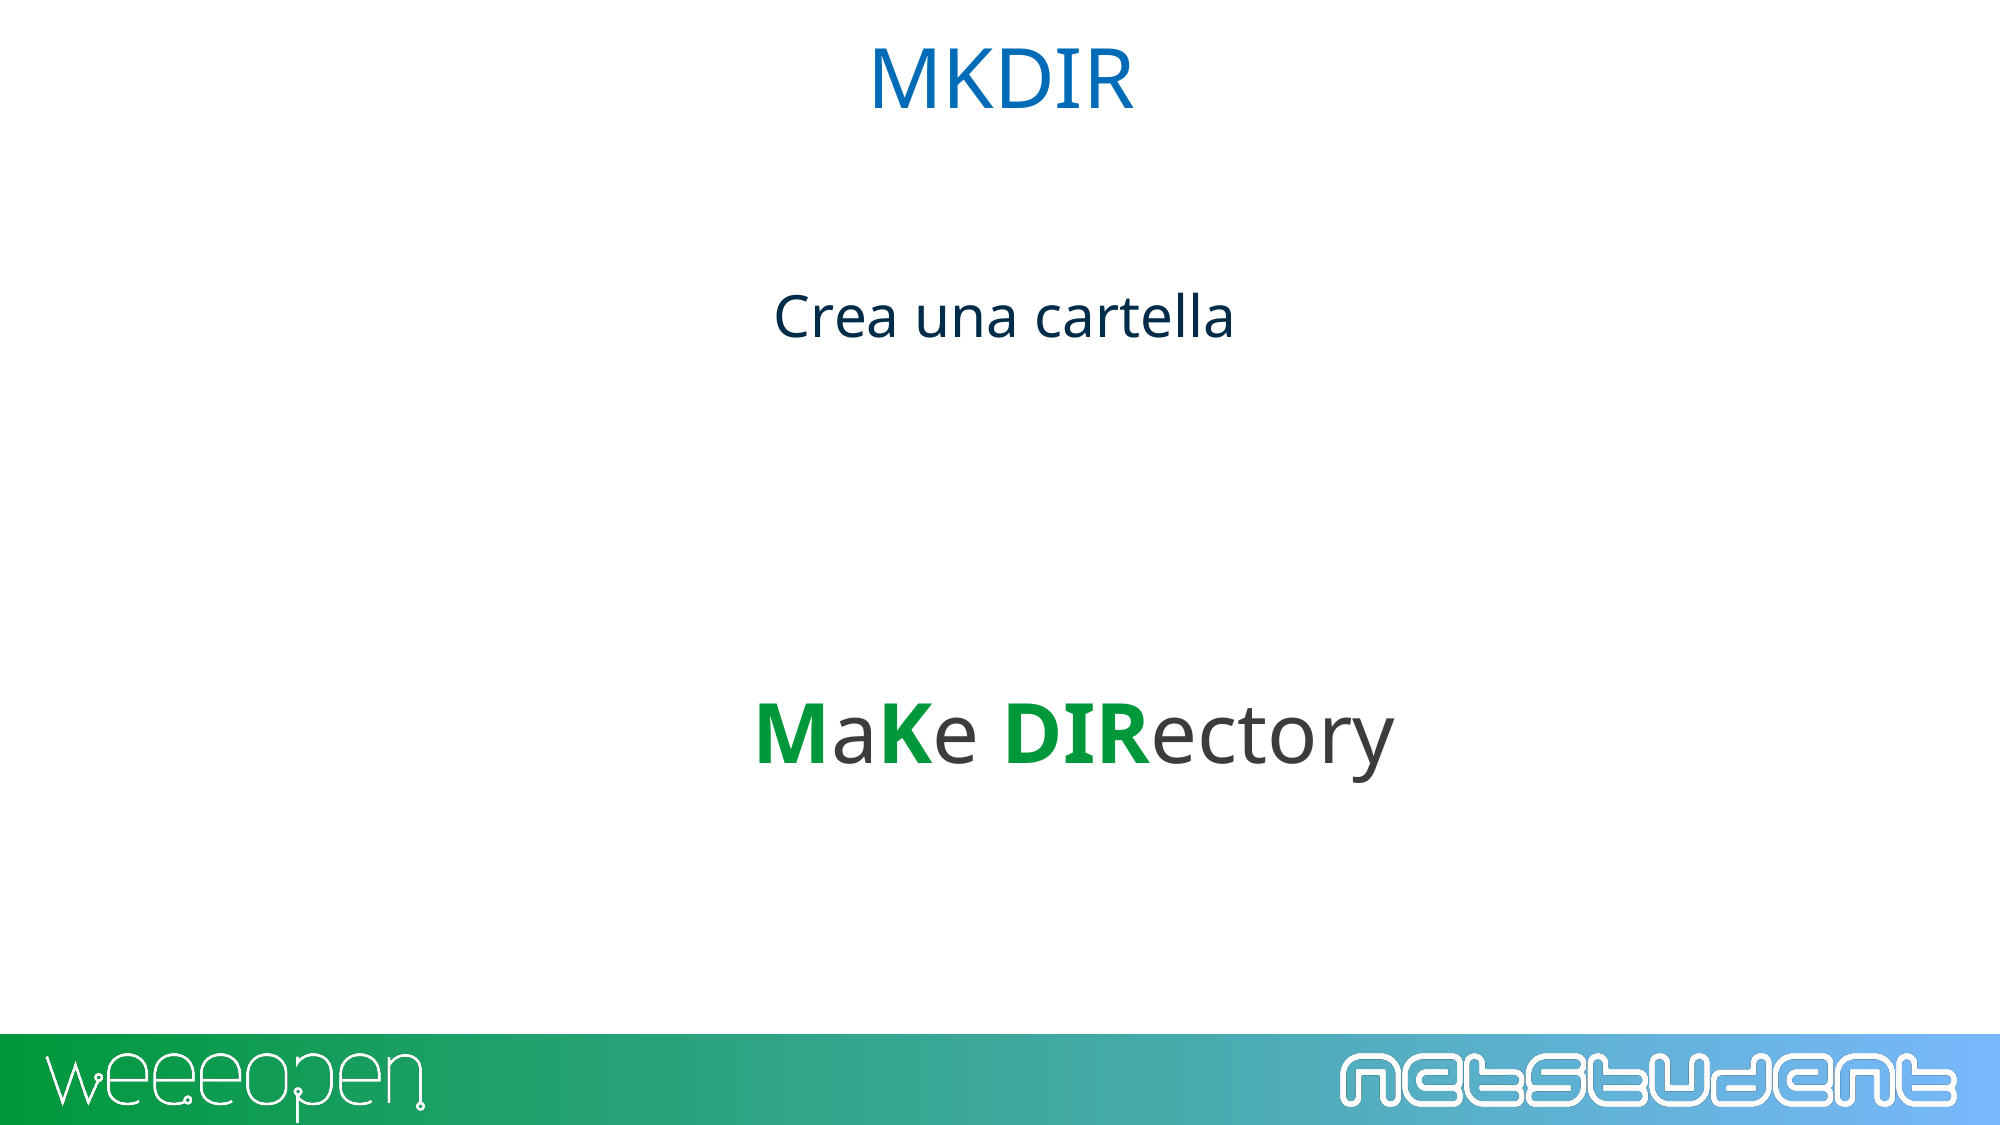

# MKDIR
Crea una cartella
MaKe DIRectory